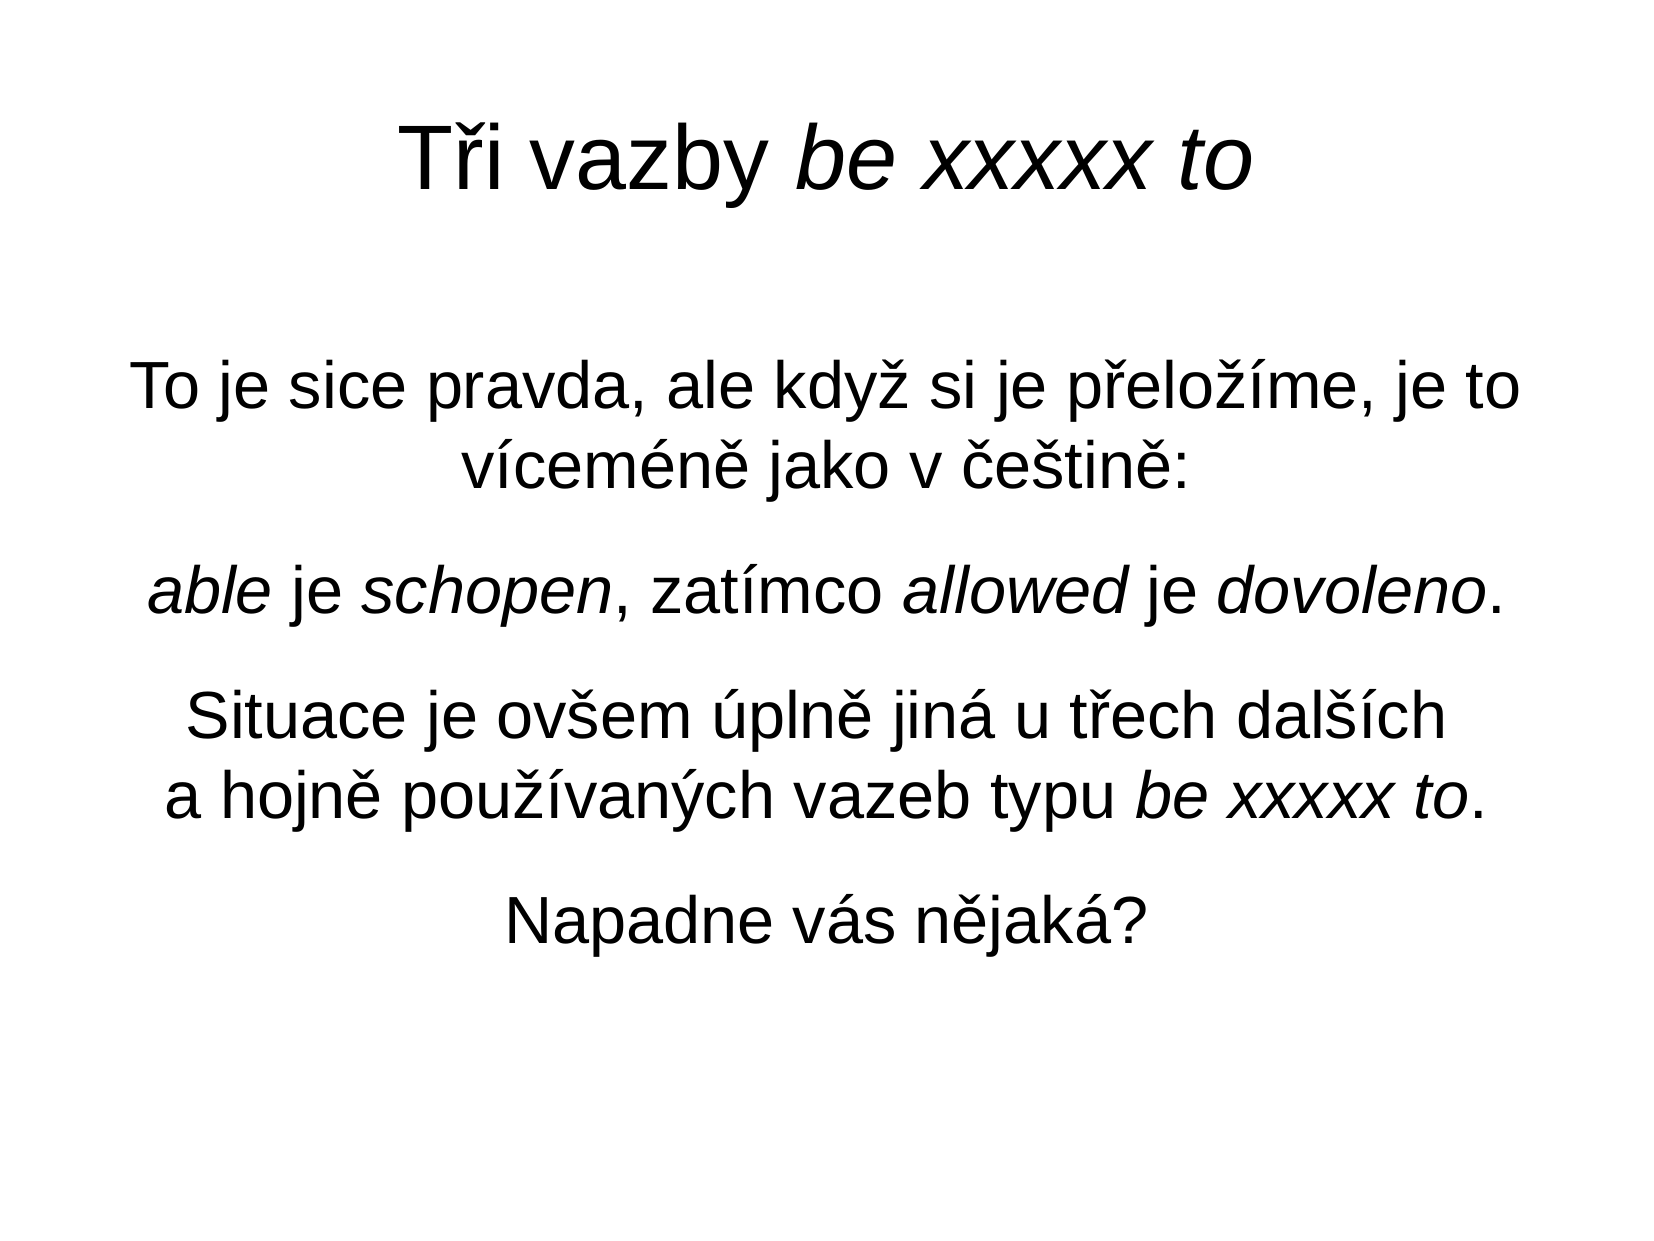

Tři vazby be xxxxx to
To je sice pravda, ale když si je přeložíme, je to víceméně jako v češtině:
able je schopen, zatímco allowed je dovoleno.
Situace je ovšem úplně jiná u třech dalších
a hojně používaných vazeb typu be xxxxx to.
Napadne vás nějaká?